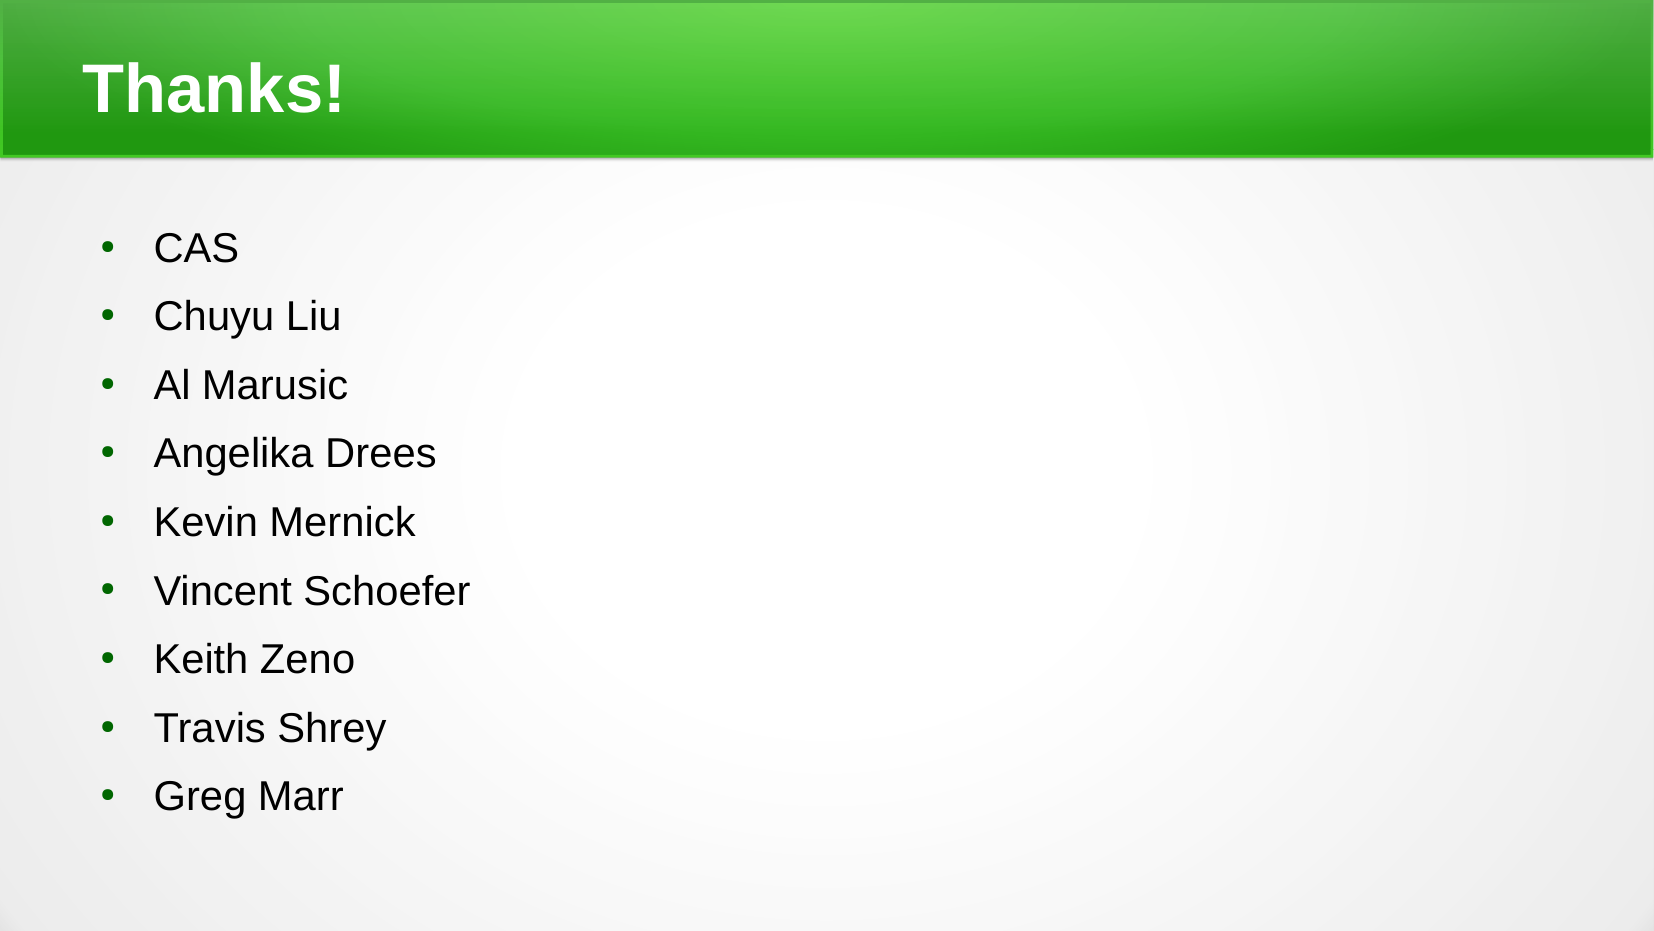

# Thanks!
CAS
Chuyu Liu
Al Marusic
Angelika Drees
Kevin Mernick
Vincent Schoefer
Keith Zeno
Travis Shrey
Greg Marr